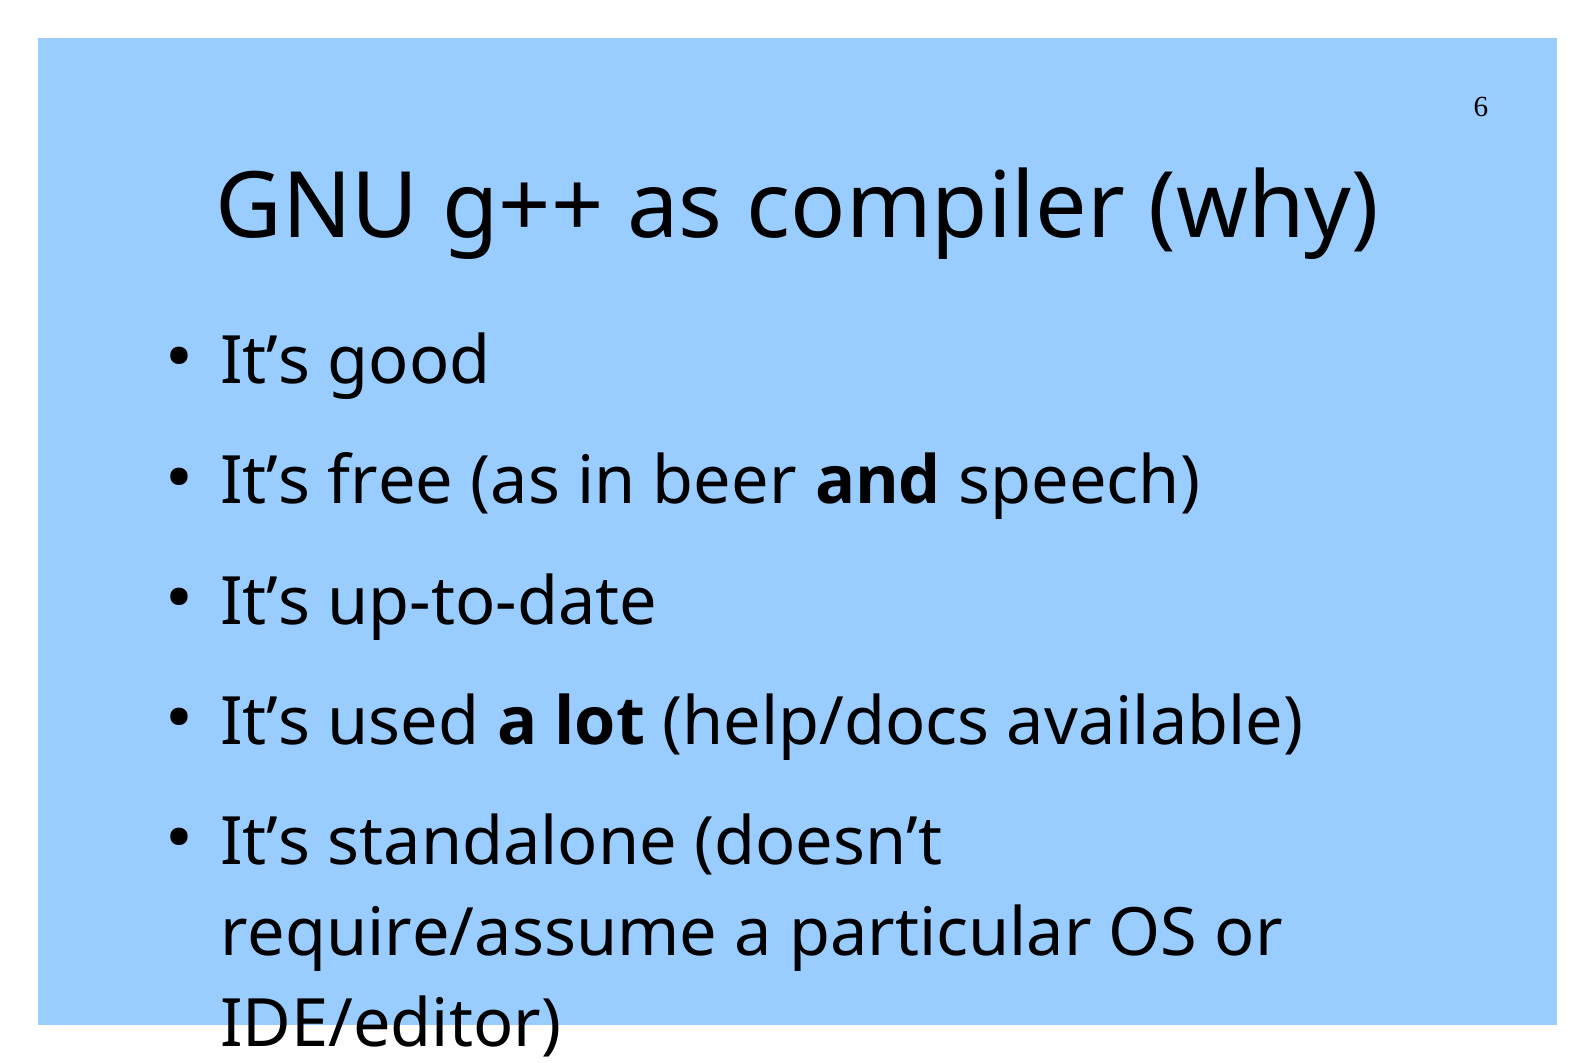

6
# GNU g++ as compiler (why)
It’s good
It’s free (as in beer and speech)
It’s up-to-date
It’s used a lot (help/docs available)
It’s standalone (doesn’t require/assume a particular OS or IDE/editor)